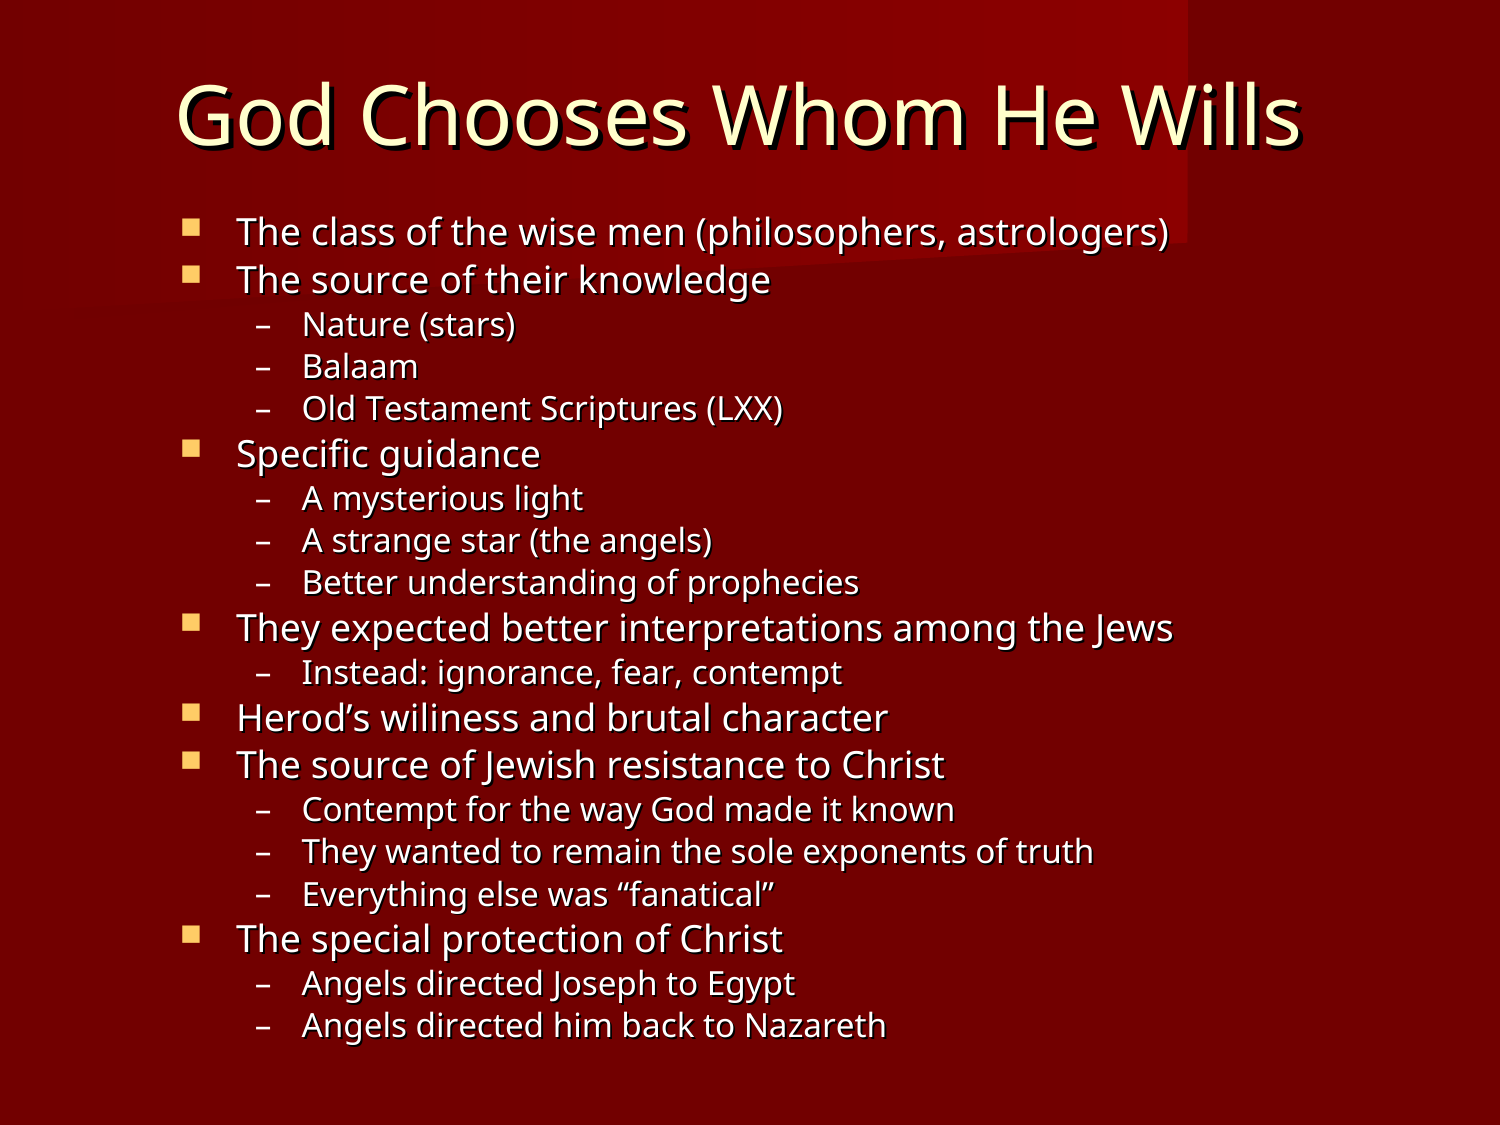

# God Chooses Whom He Wills
The class of the wise men (philosophers, astrologers)
The source of their knowledge
Nature (stars)
Balaam
Old Testament Scriptures (LXX)
Specific guidance
A mysterious light
A strange star (the angels)
Better understanding of prophecies
They expected better interpretations among the Jews
Instead: ignorance, fear, contempt
Herod’s wiliness and brutal character
The source of Jewish resistance to Christ
Contempt for the way God made it known
They wanted to remain the sole exponents of truth
Everything else was “fanatical”
The special protection of Christ
Angels directed Joseph to Egypt
Angels directed him back to Nazareth